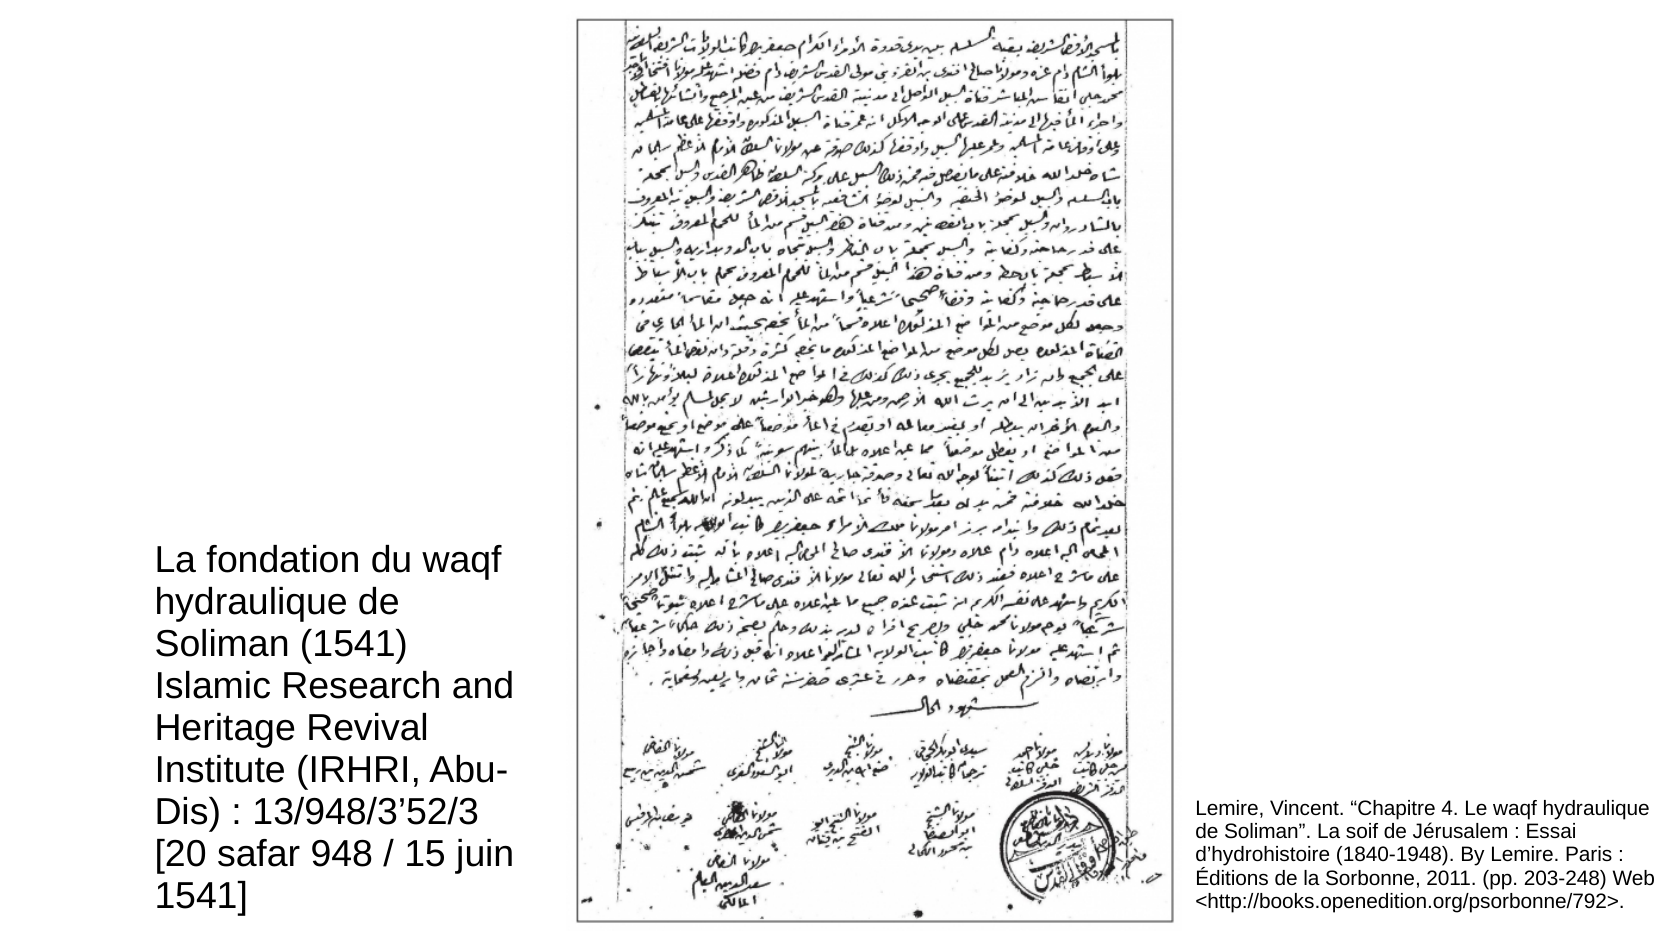

La fondation du waqf hydraulique de Soliman (1541) Islamic Research and Heritage Revival Institute (IRHRI, Abu-Dis) : 13/948/3’52/3 [20 safar 948 / 15 juin 1541]
Lemire, Vincent. “Chapitre 4. Le waqf hydraulique de Soliman”. La soif de Jérusalem : Essai d’hydrohistoire (1840-1948). By Lemire. Paris : Éditions de la Sorbonne, 2011. (pp. 203-248) Web. <http://books.openedition.org/psorbonne/792>.